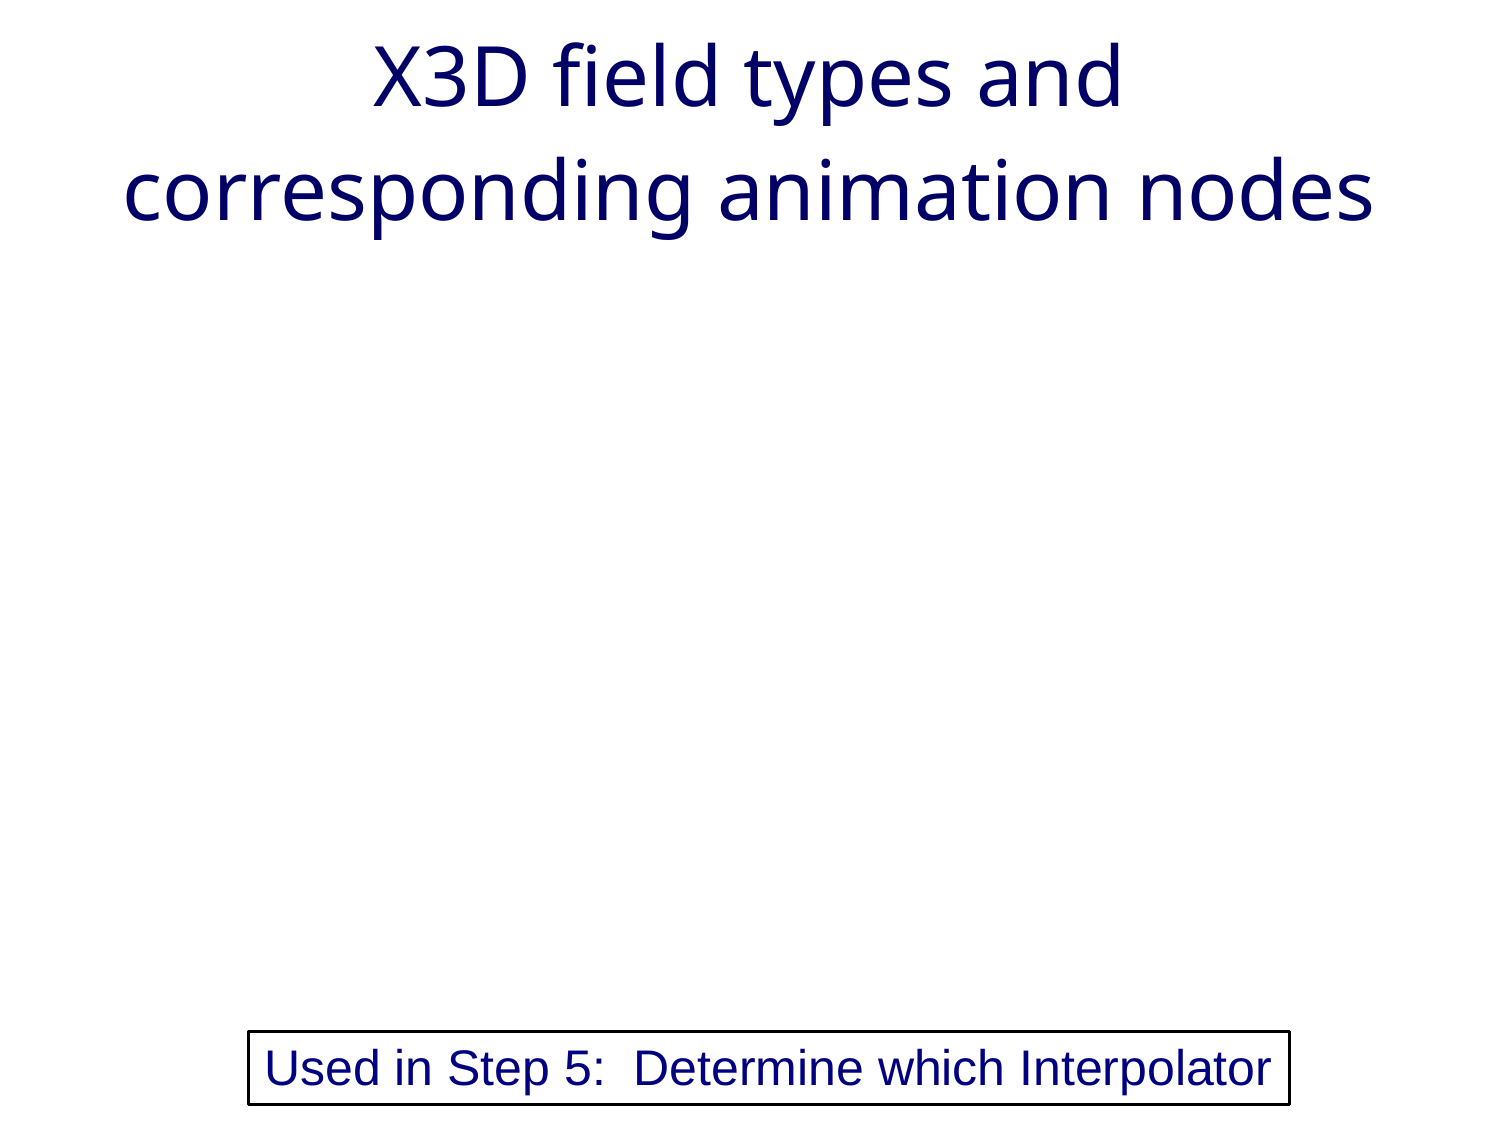

# X3D field types and corresponding animation nodes
Used in Step 5: Determine which Interpolator